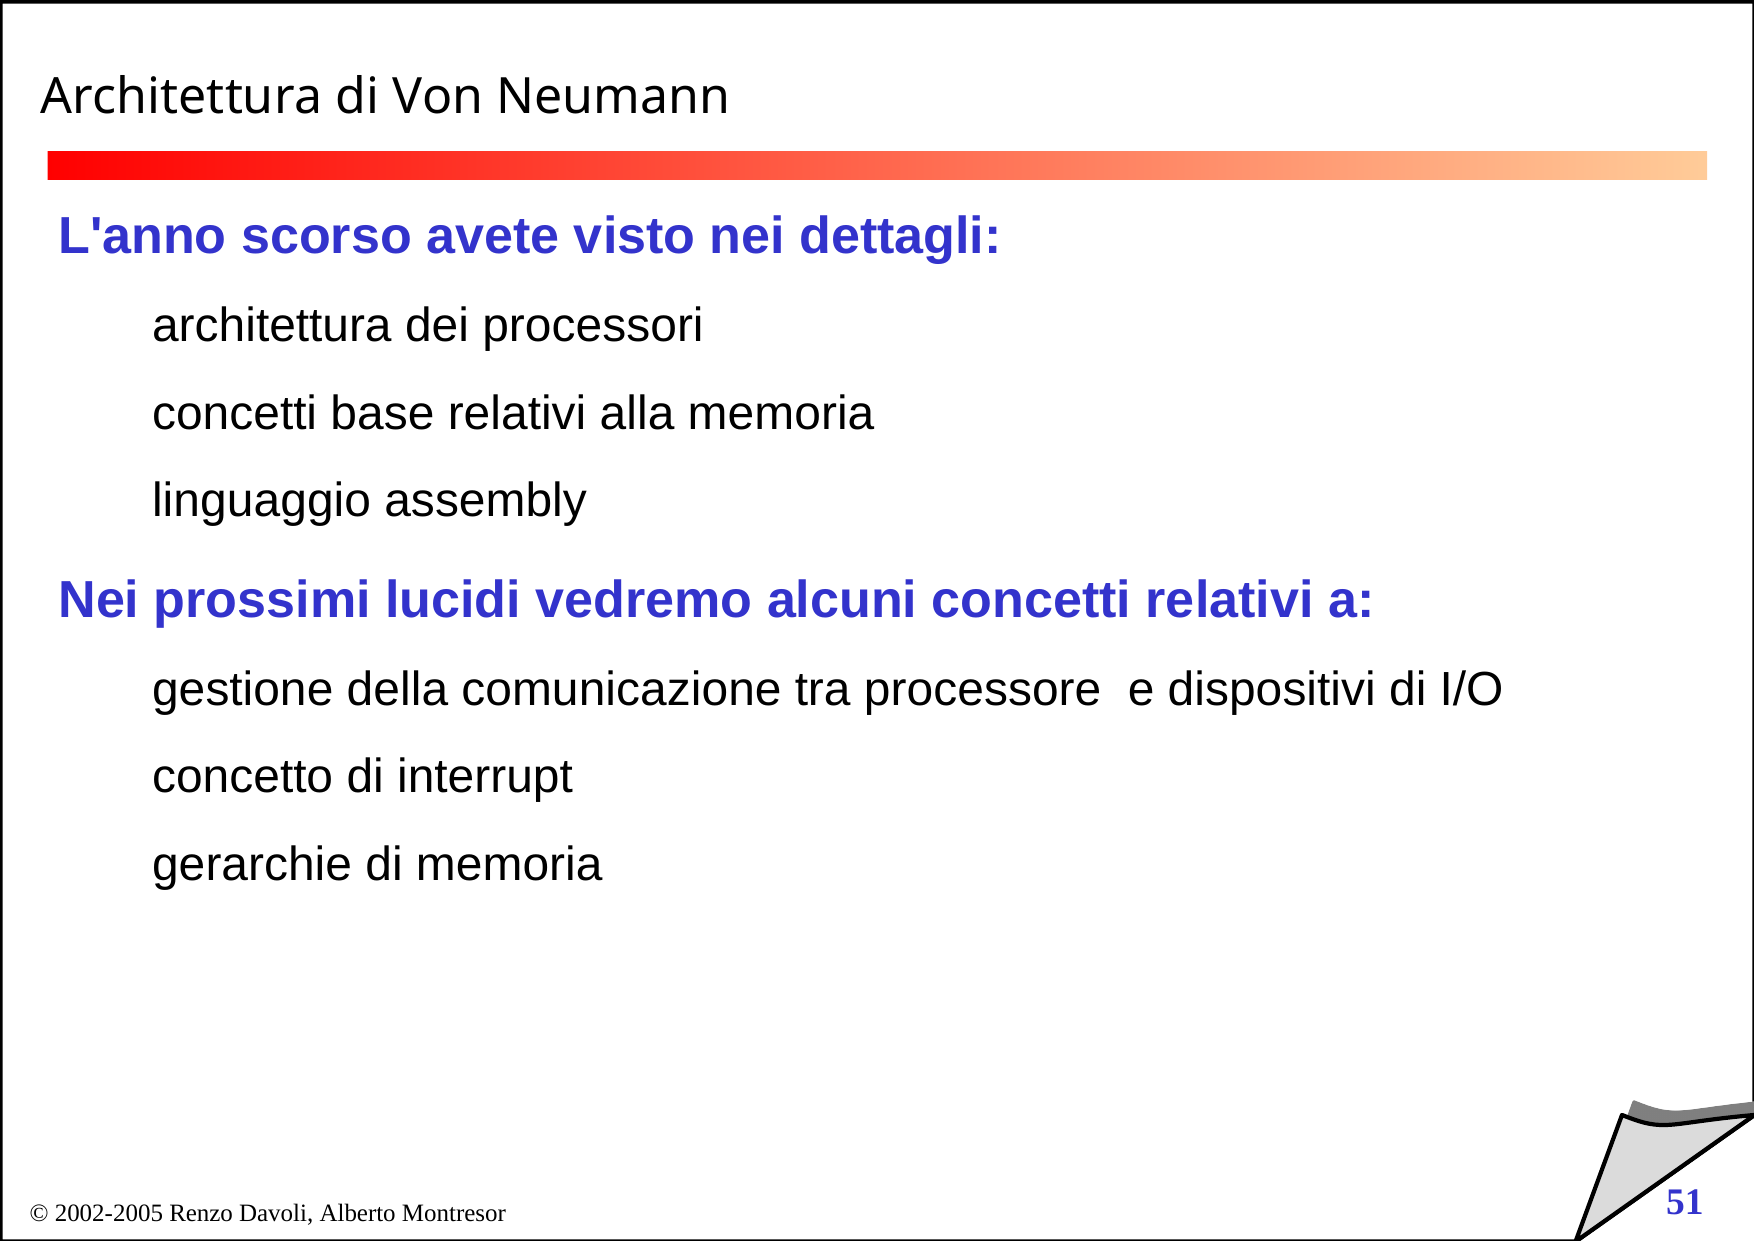

# Architettura di Von Neumann
L'anno scorso avete visto nei dettagli:
architettura dei processori
concetti base relativi alla memoria
linguaggio assembly
Nei prossimi lucidi vedremo alcuni concetti relativi a:
gestione della comunicazione tra processore e dispositivi di I/O
concetto di interrupt
gerarchie di memoria